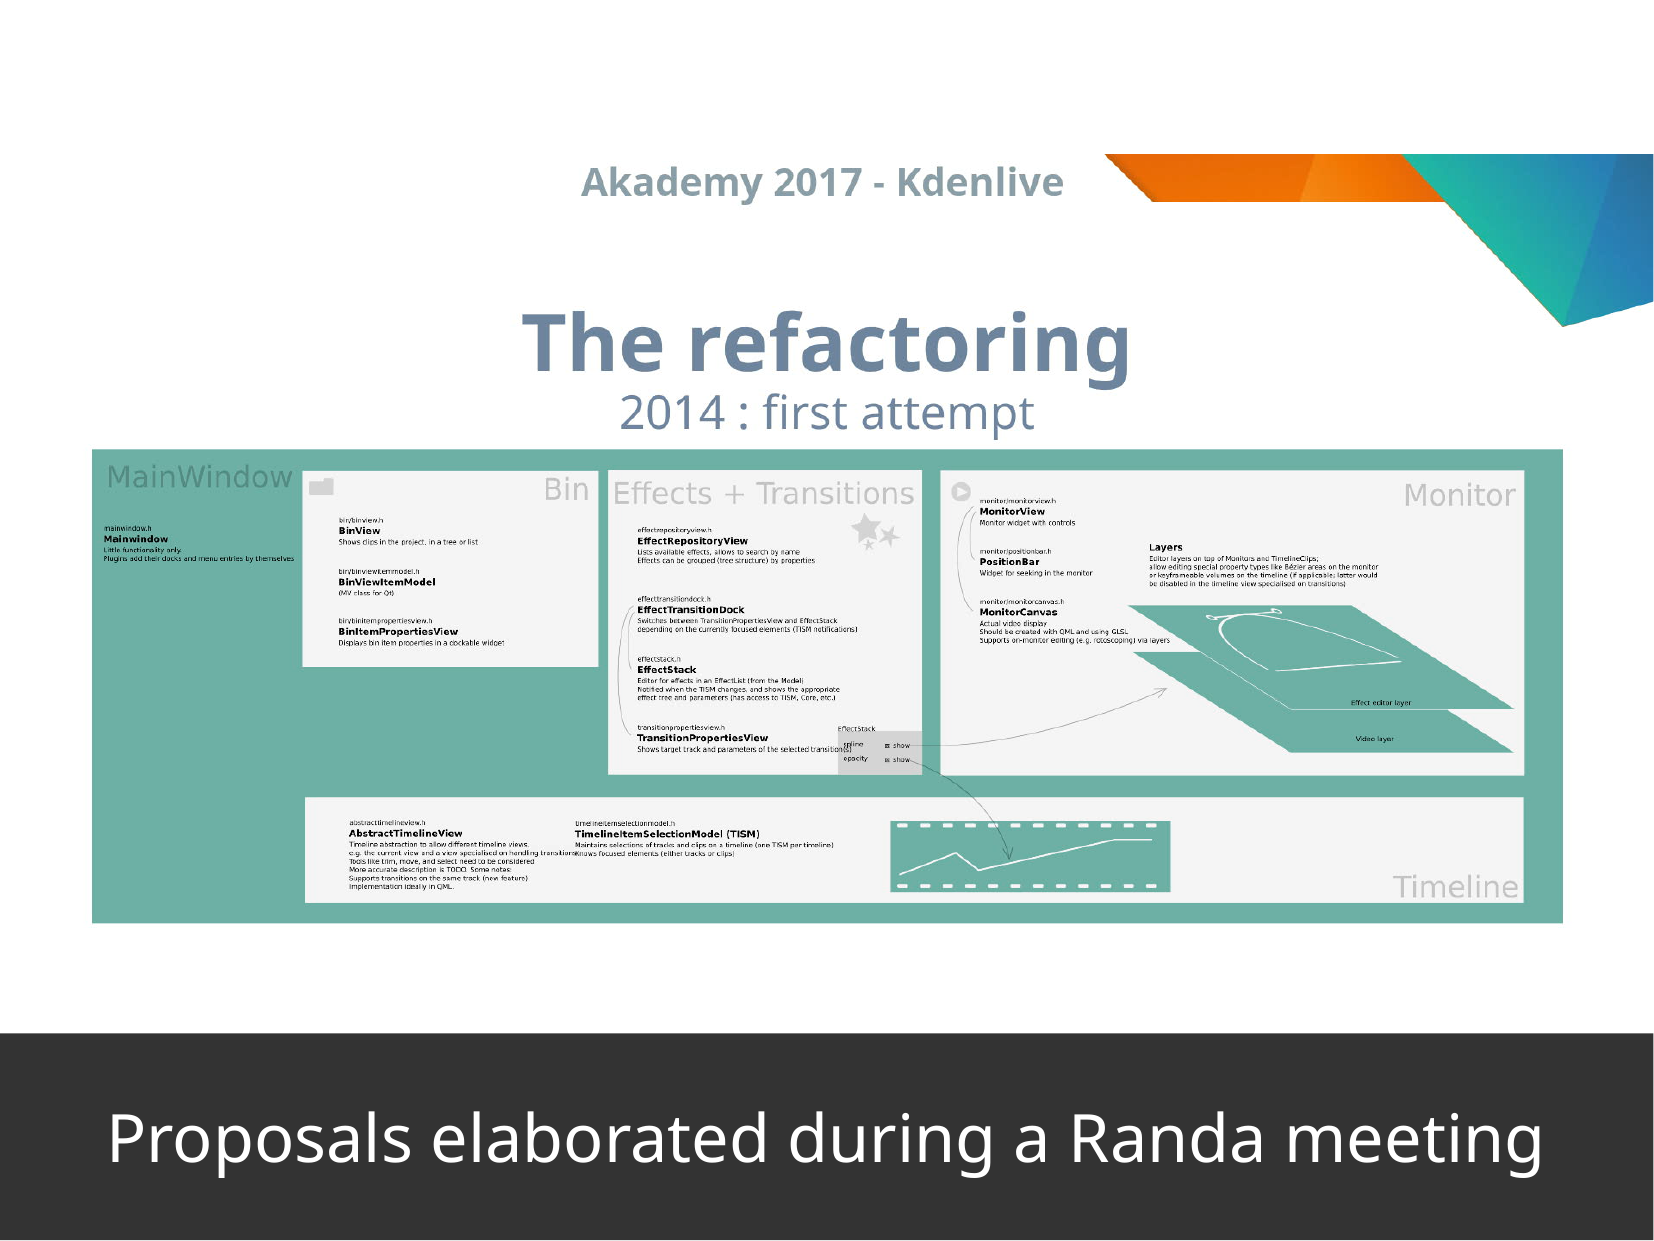

# Proposals elaborated during a Randa meeting